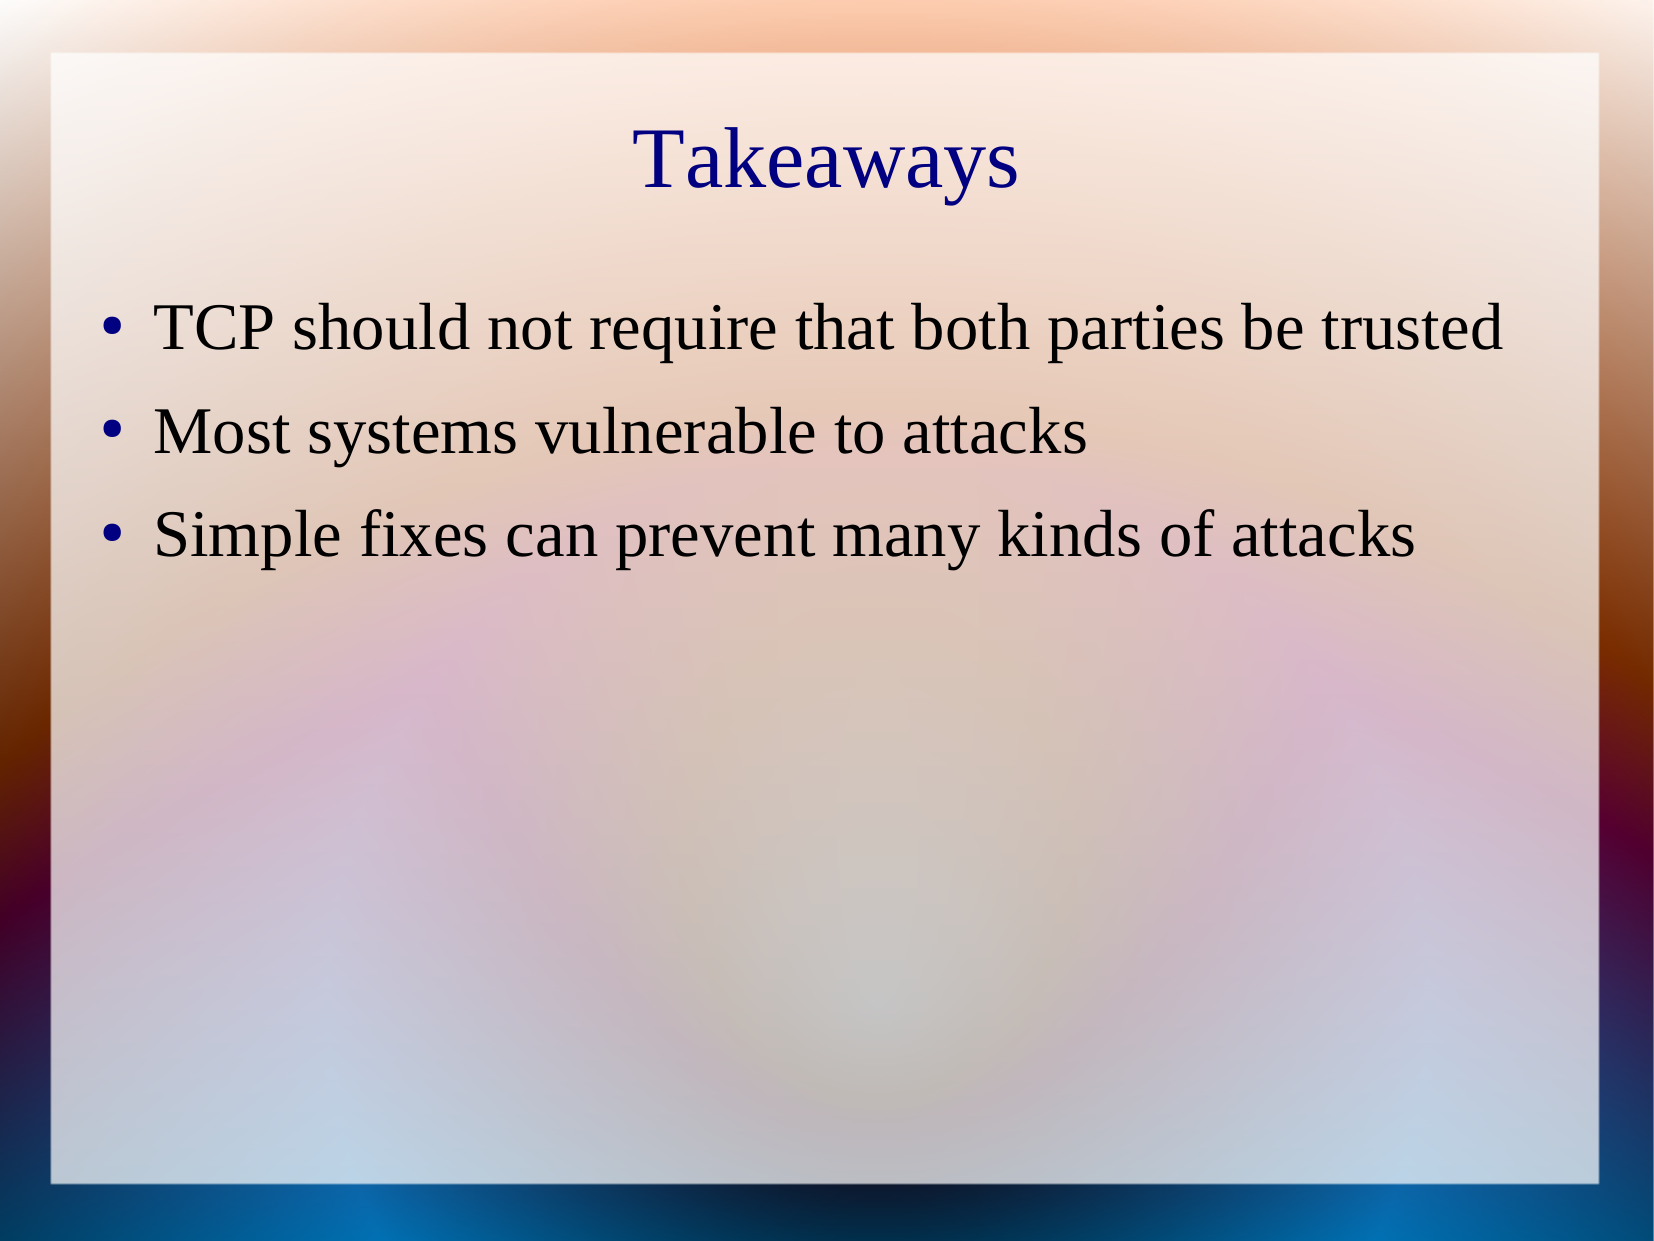

# Takeaways
TCP should not require that both parties be trusted
Most systems vulnerable to attacks
Simple fixes can prevent many kinds of attacks